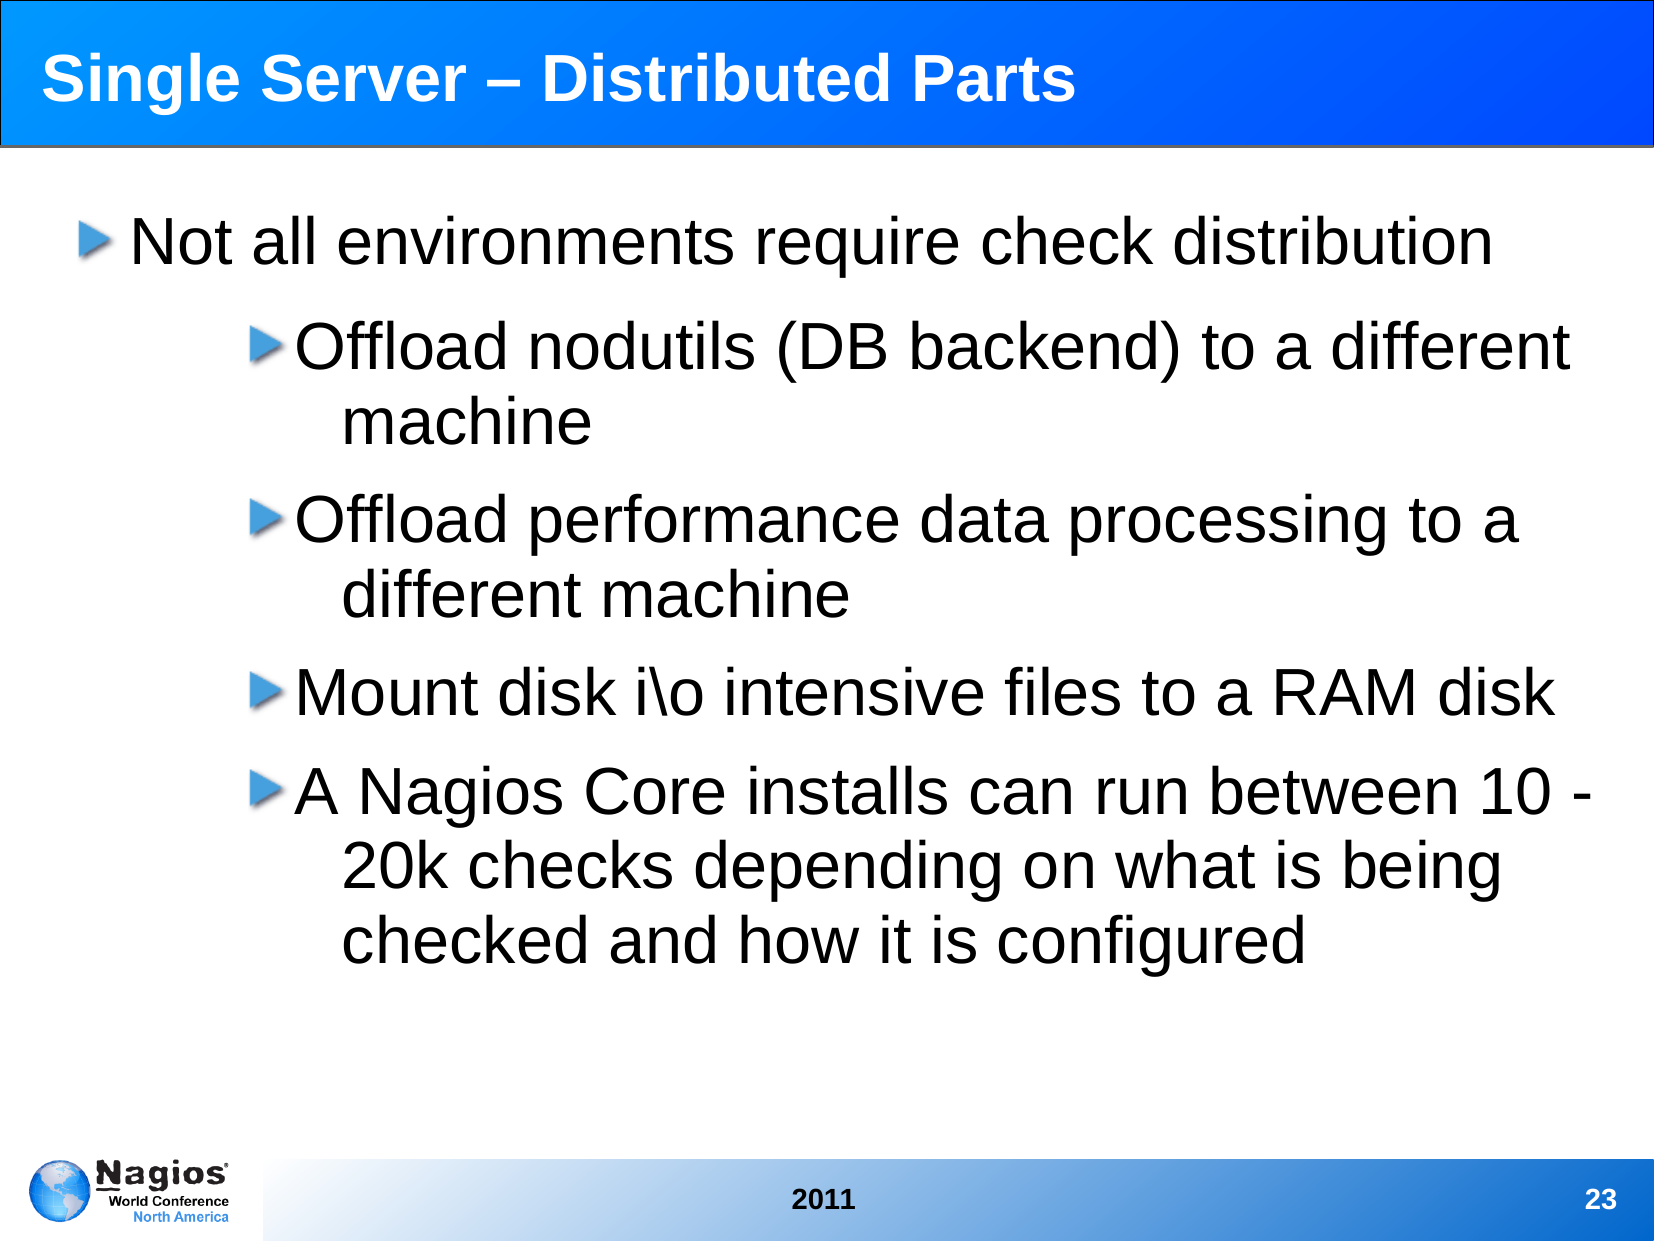

# Single Server – Distributed Parts
Not all environments require check distribution
Offload nodutils (DB backend) to a different machine
Offload performance data processing to a different machine
Mount disk i\o intensive files to a RAM disk
A Nagios Core installs can run between 10 - 20k checks depending on what is being checked and how it is configured
2011
23